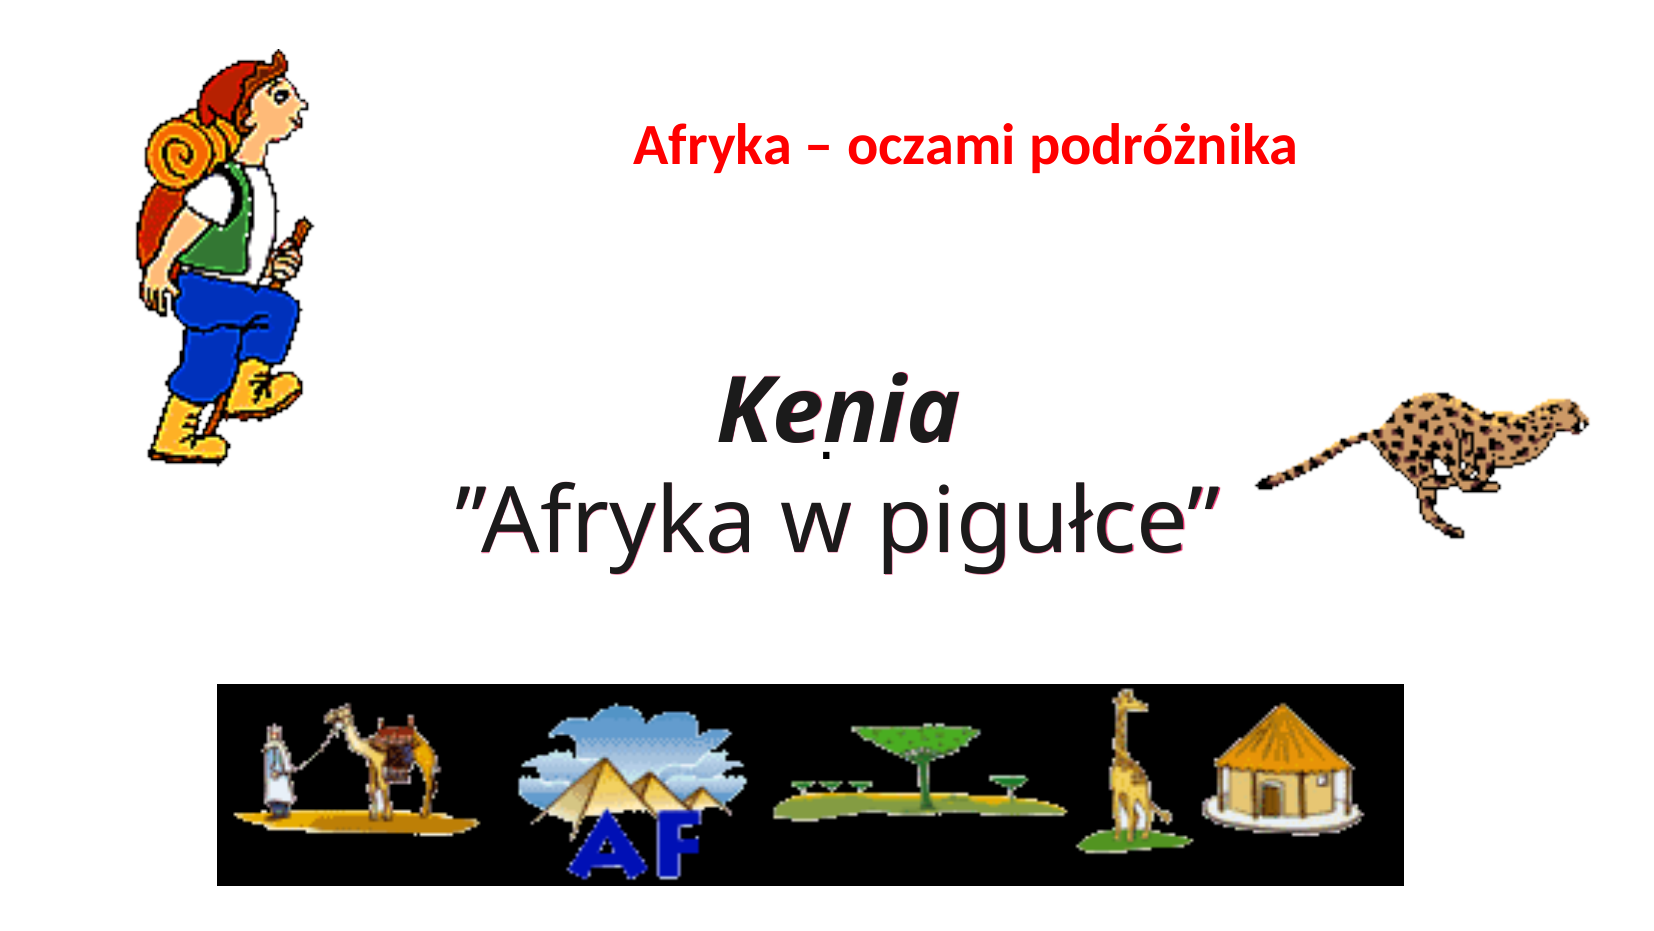

Afryka – oczami podróżnika
.
# Kenia ’’Afryka w pigułce”